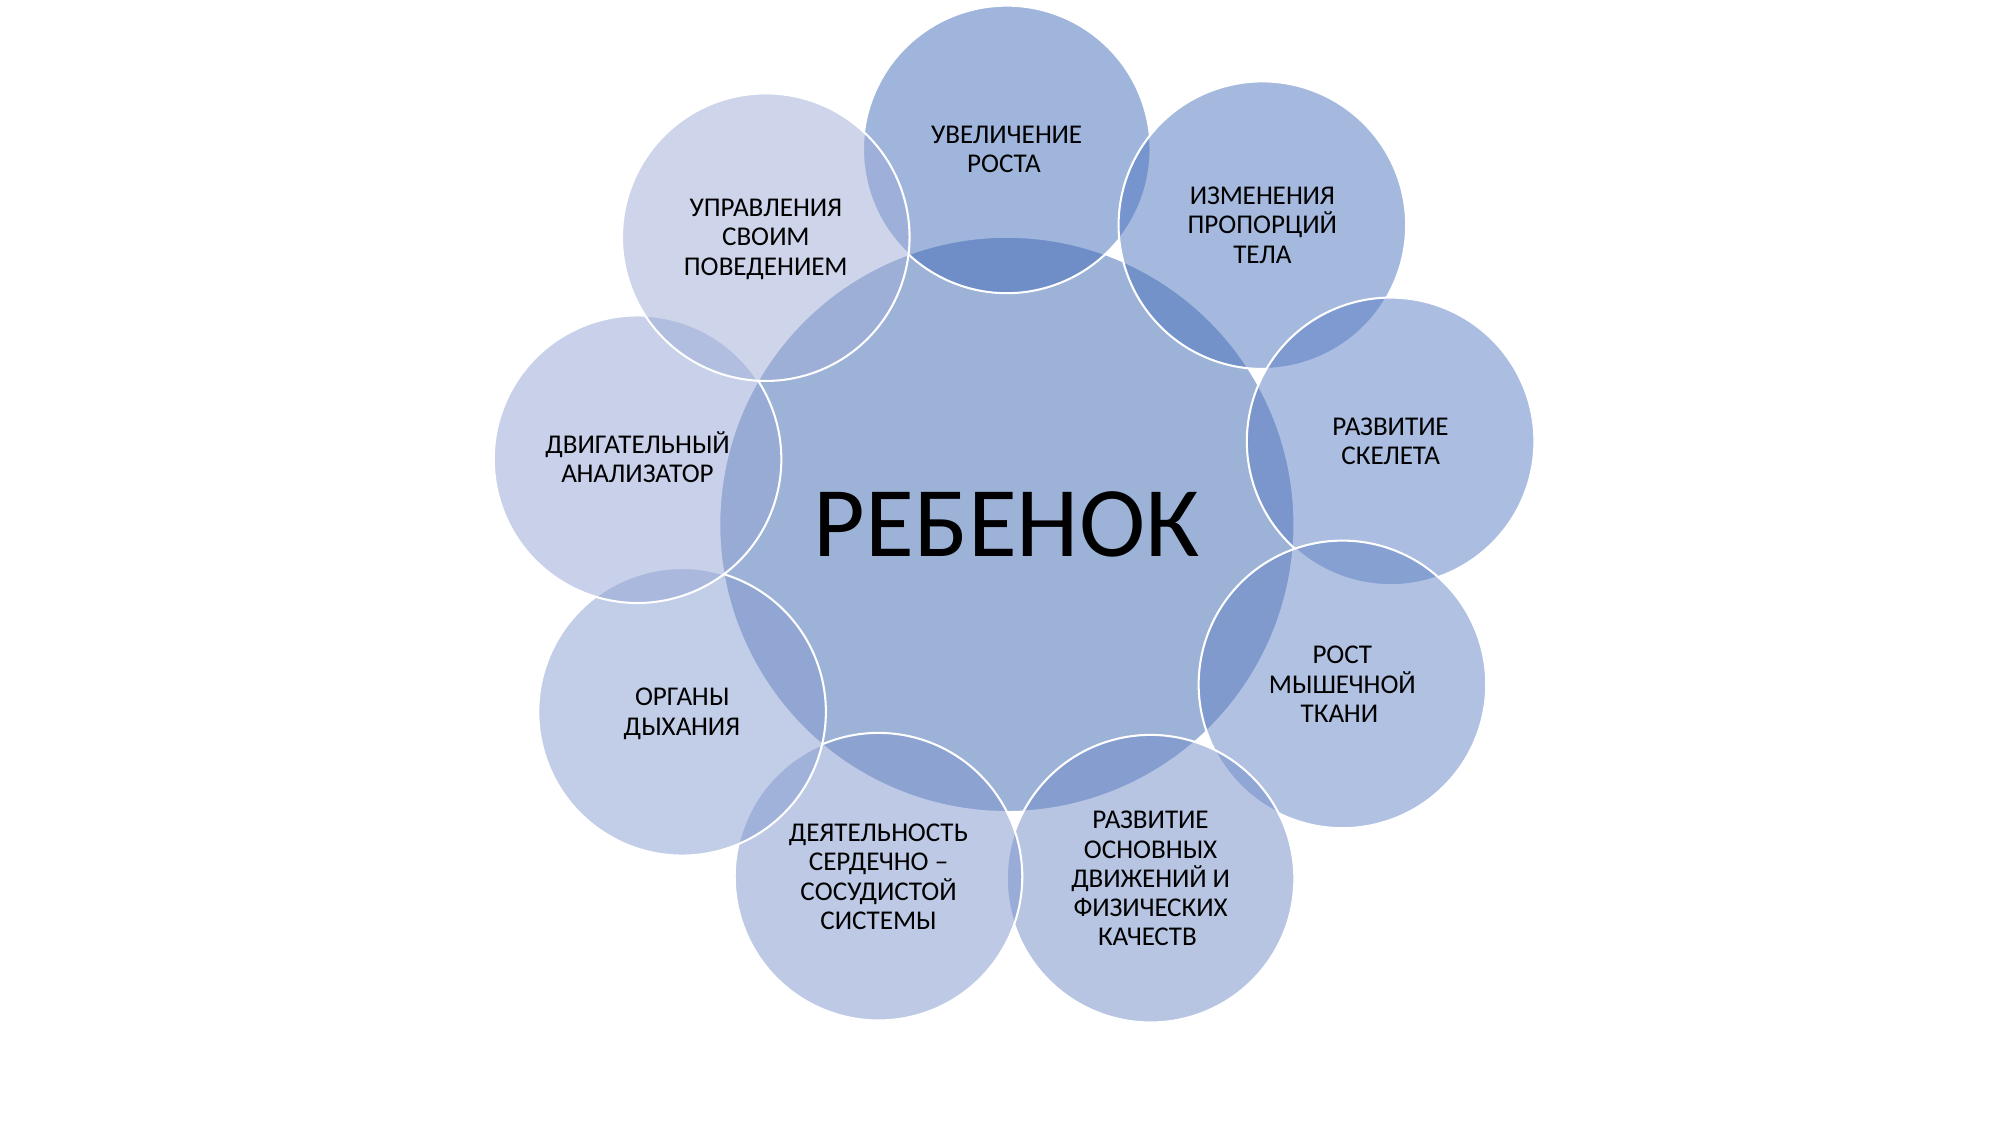

УВЕЛИЧЕНИЕ РОСТА
ИЗМЕНЕНИЯ ПРОПОРЦИЙ ТЕЛА
УПРАВЛЕНИЯ СВОИМ ПОВЕДЕНИЕМ
РЕБЕНОК
РАЗВИТИЕ СКЕЛЕТА
ДВИГАТЕЛЬНЫЙ АНАЛИЗАТОР
РОСТ МЫШЕЧНОЙ ТКАНИ
ОРГАНЫ ДЫХАНИЯ
ДЕЯТЕЛЬНОСТЬ СЕРДЕЧНО – СОСУДИСТОЙ СИСТЕМЫ
РАЗВИТИЕ ОСНОВНЫХ ДВИЖЕНИЙ И ФИЗИЧЕСКИХ КАЧЕСТВ
#